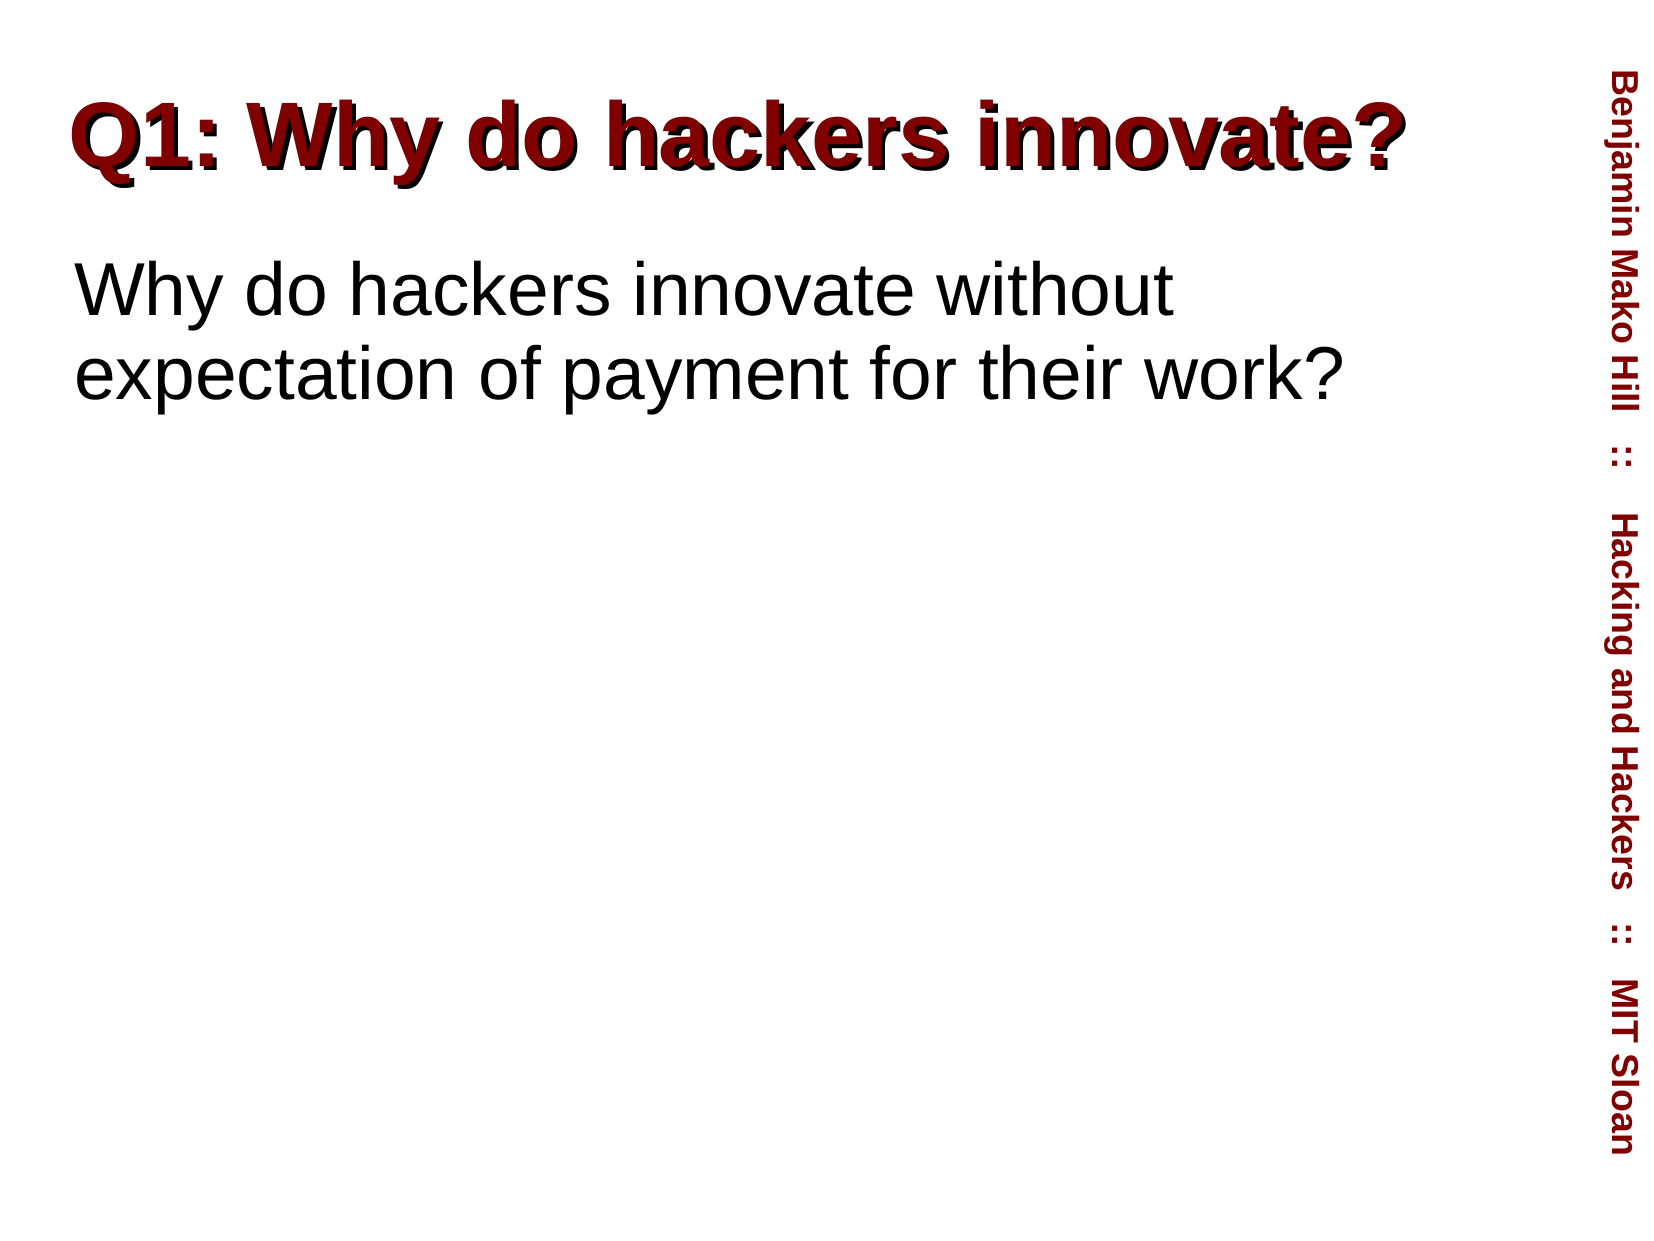

# Q1: Why do hackers innovate?
Why do hackers innovate without expectation of payment for their work?